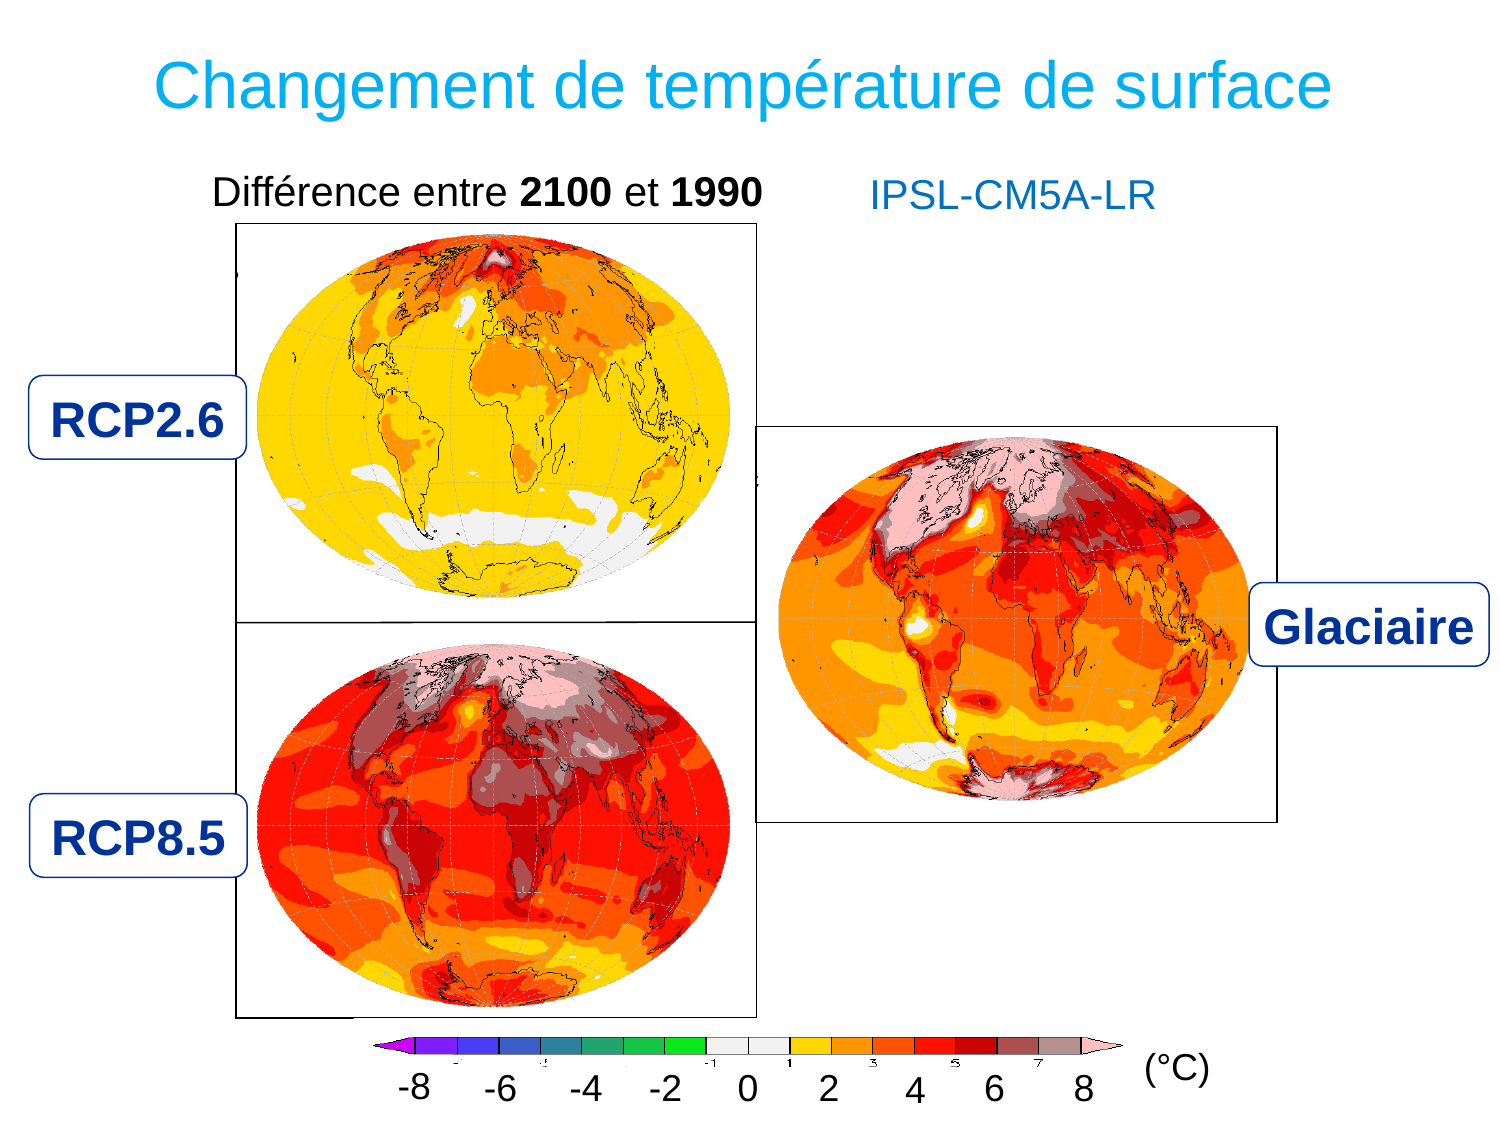

Changement de température de surface
Différence entre 2100 et 1990
IPSL-CM5A-LR
RCP2.6
RCP8.5
Glaciaire
(°C)
-8
2
-6
0
-2
6
8
-4
4
Entre préindustriel et glaciaire